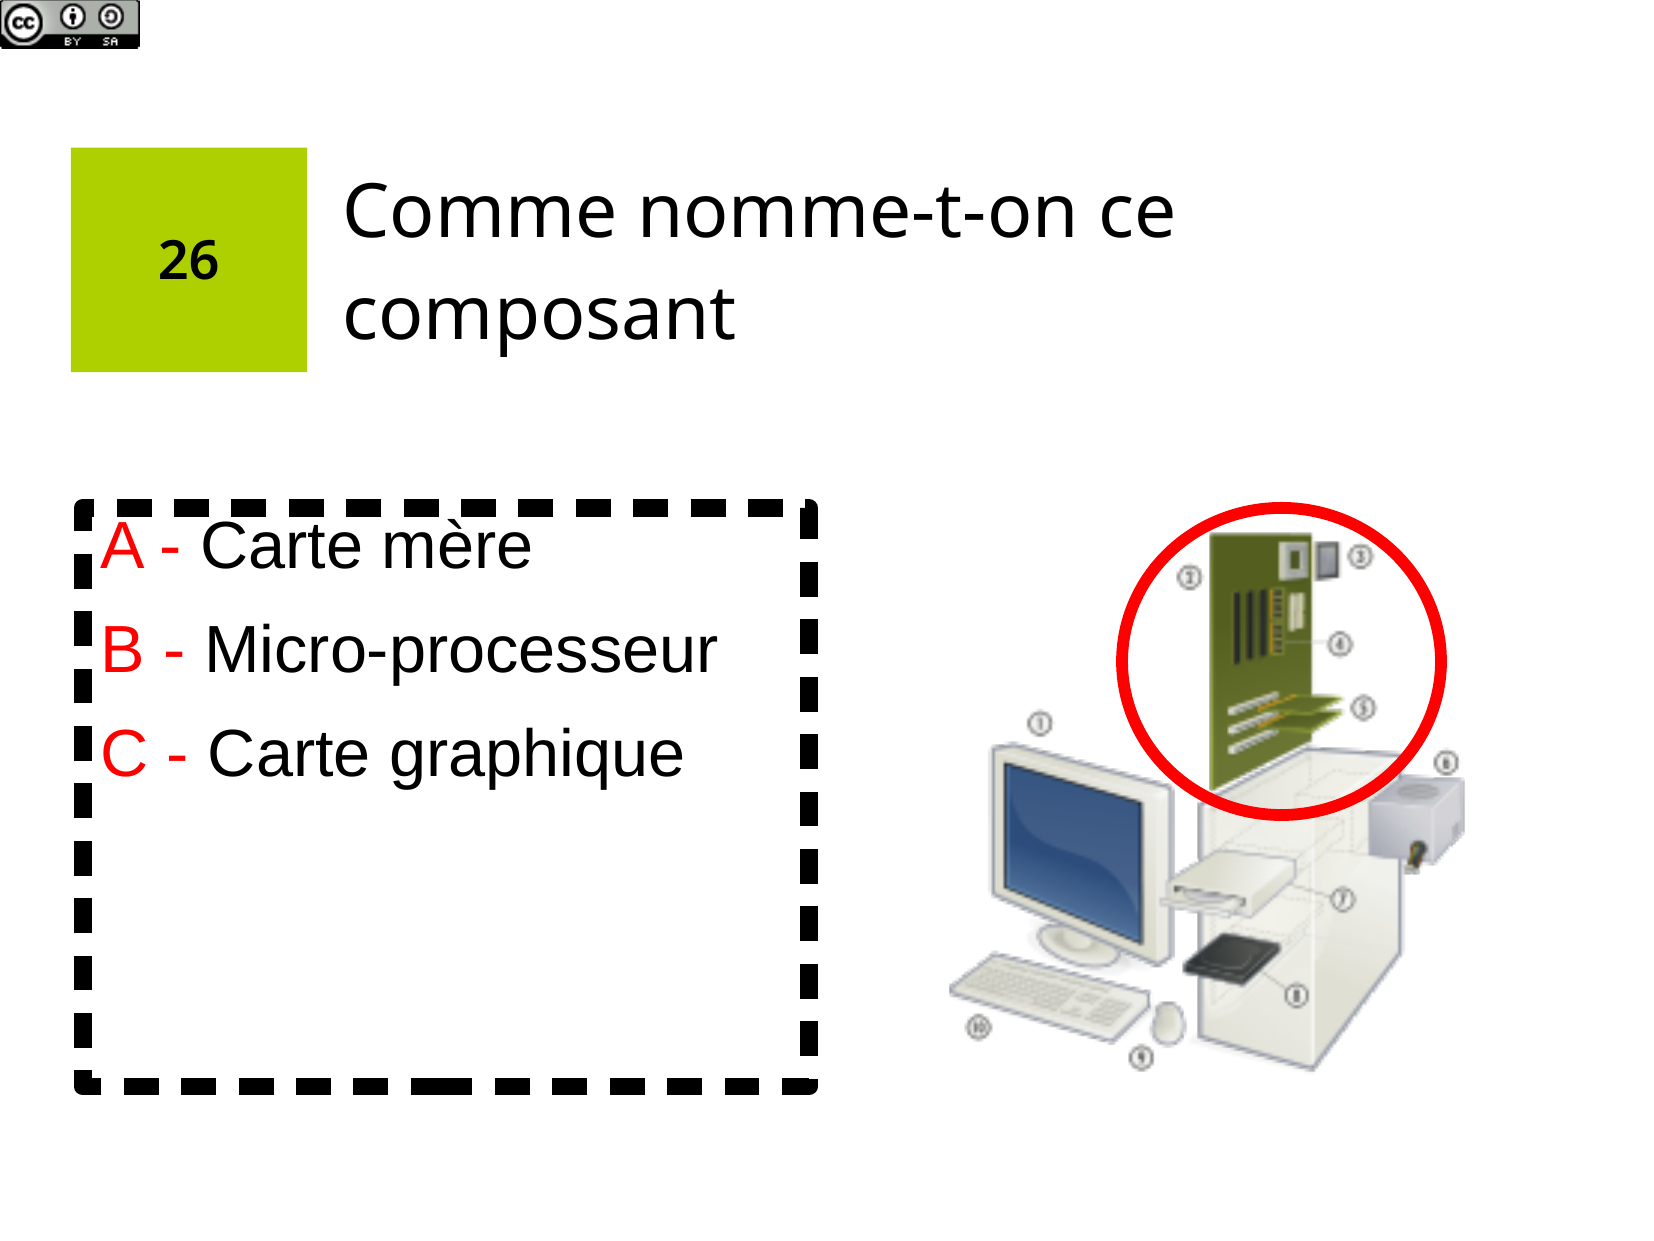

# Comme nomme-t-on ce composant
26
Carte mère
Micro-processeur
Carte graphique